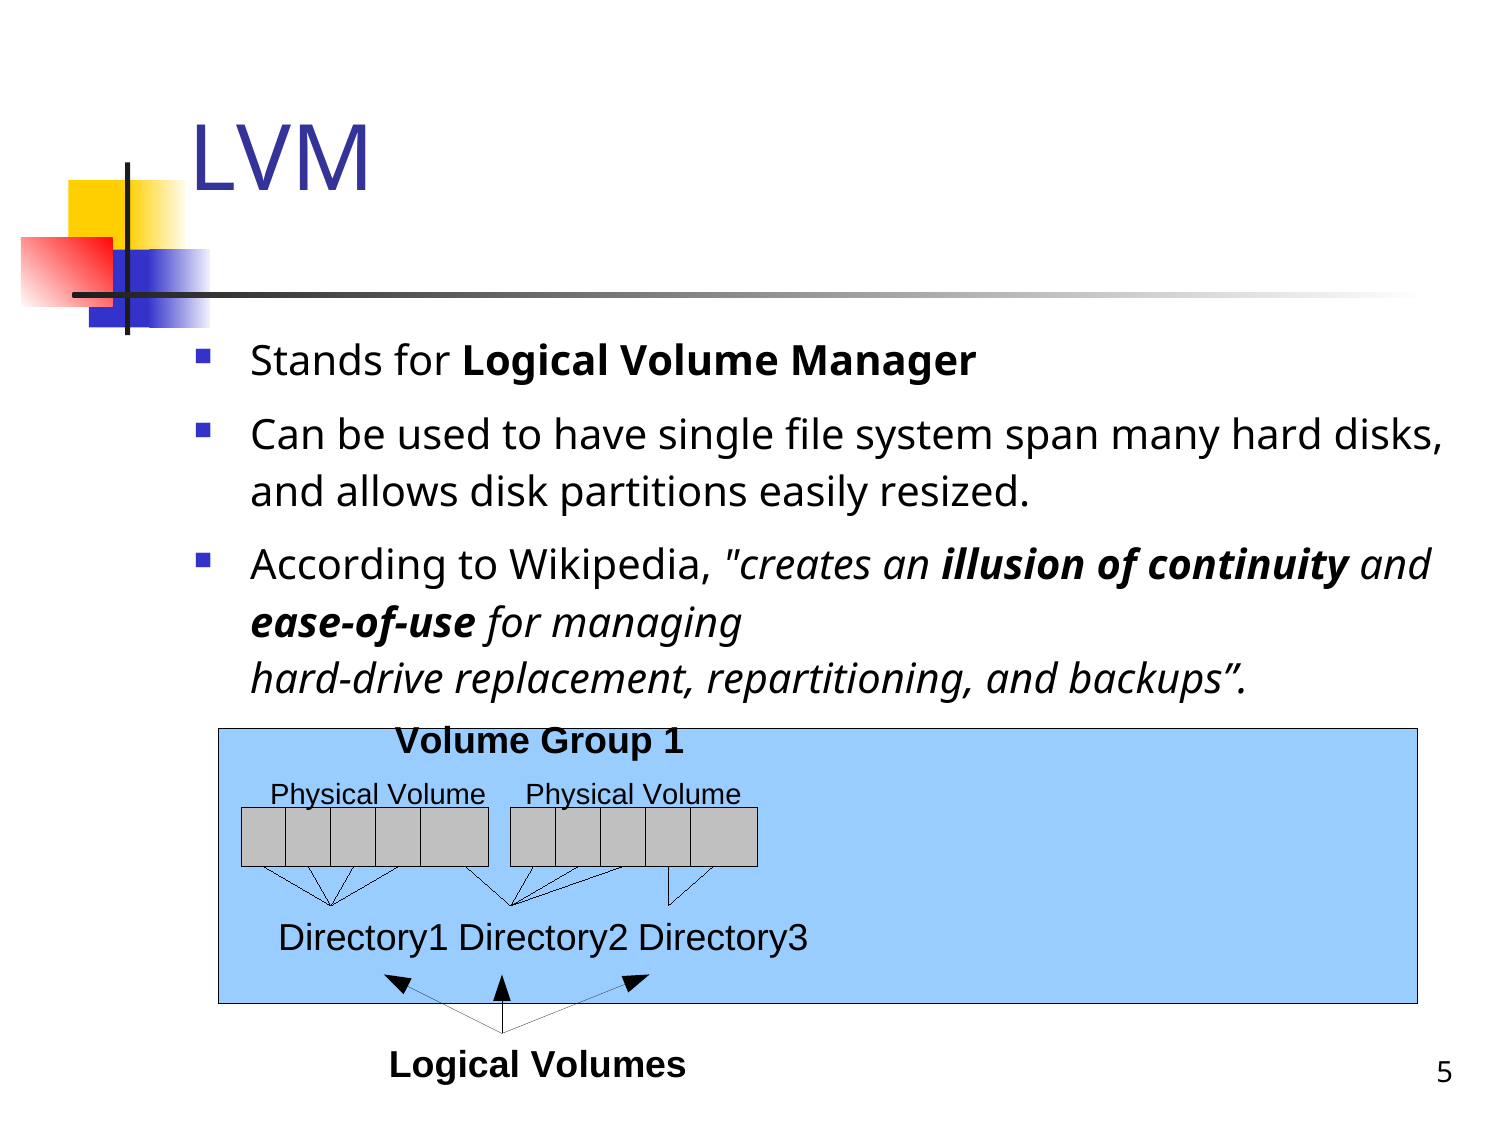

# LVM
Stands for Logical Volume Manager
Can be used to have single file system span many hard disks, and allows disk partitions easily resized.
According to Wikipedia, "creates an illusion of continuity and ease-of-use for managing
hard-drive replacement, repartitioning, and backups”.
Volume Group 1
Physical Volume
Physical Volume
Directory1
Directory2
Directory3
5
Logical Volumes